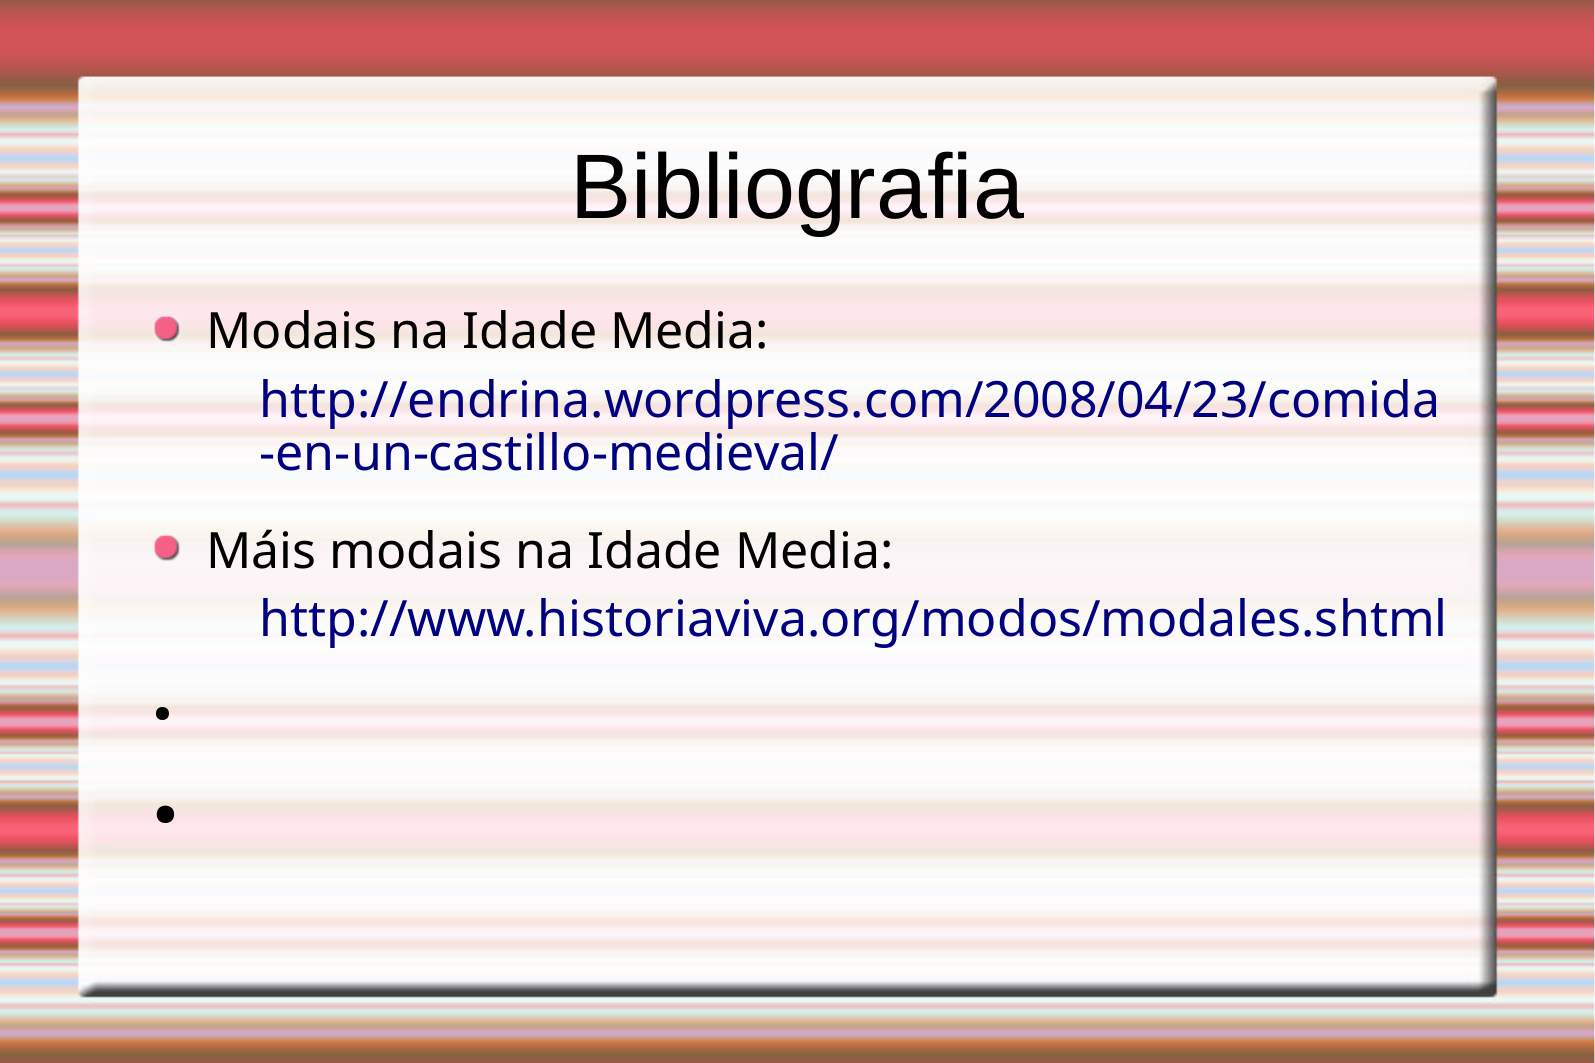

# Bibliografia
Modais na Idade Media: http://endrina.wordpress.com/2008/04/23/comida-en-un-castillo-medieval/
Máis modais na Idade Media: http://www.historiaviva.org/modos/modales.shtml